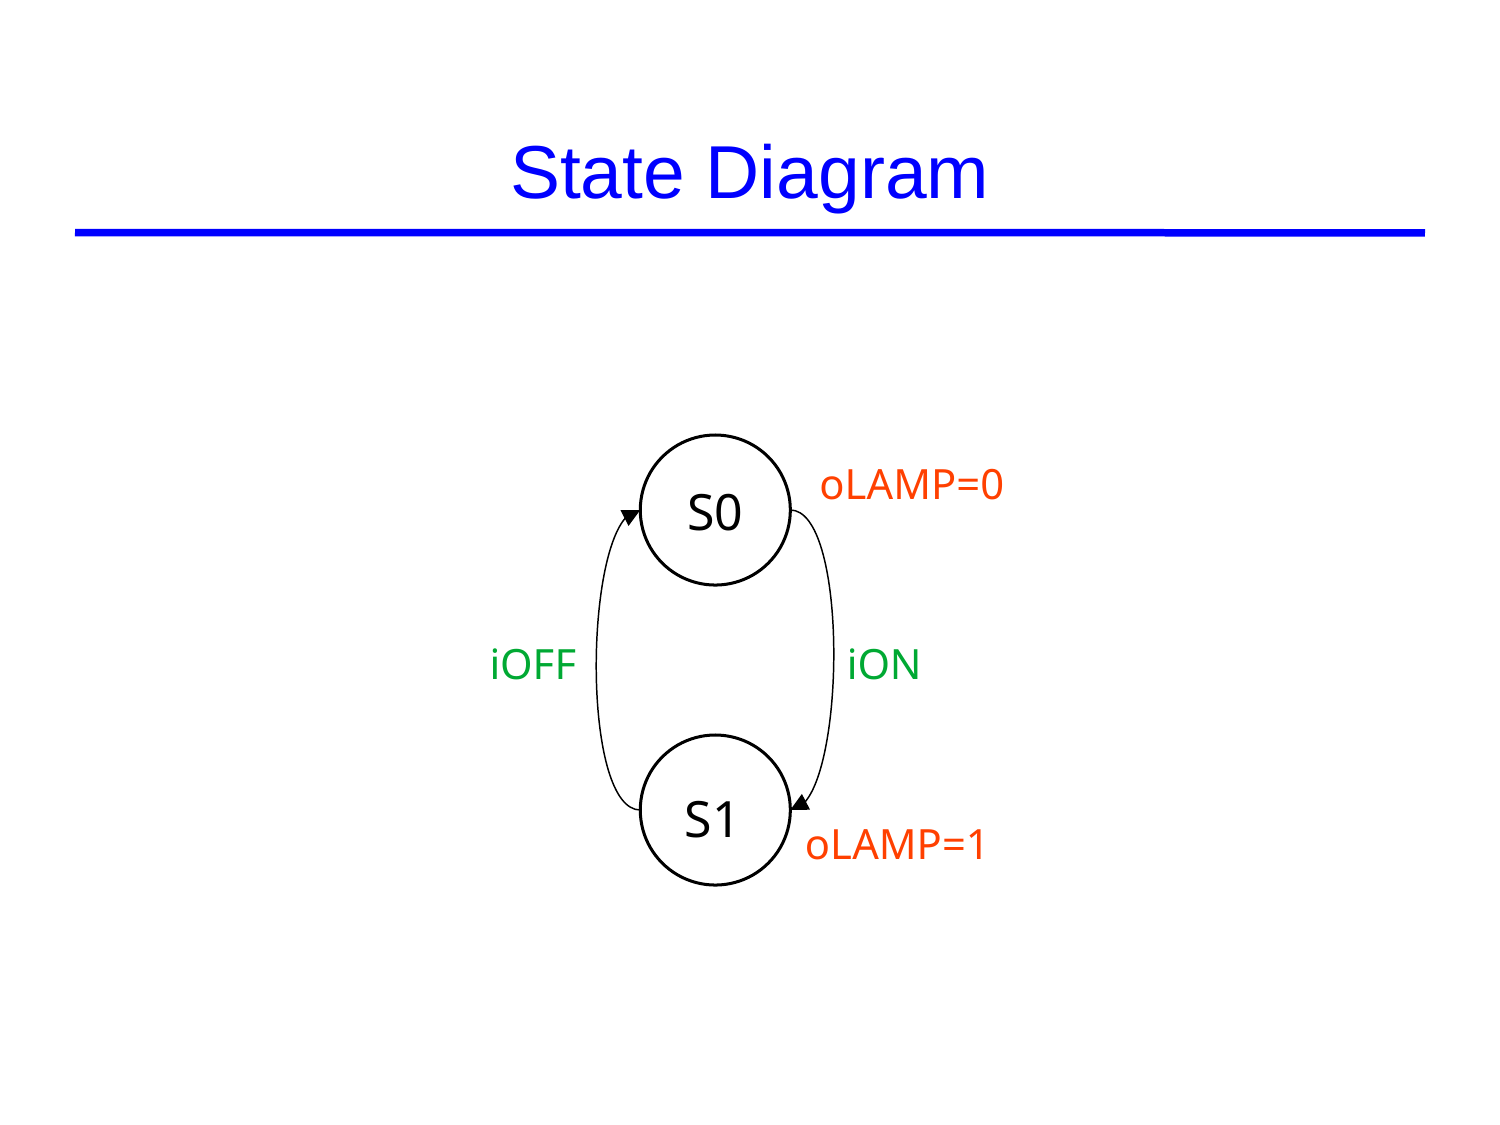

# State Diagram
S0
oLAMP=0
iOFF
iON
S1
oLAMP=1